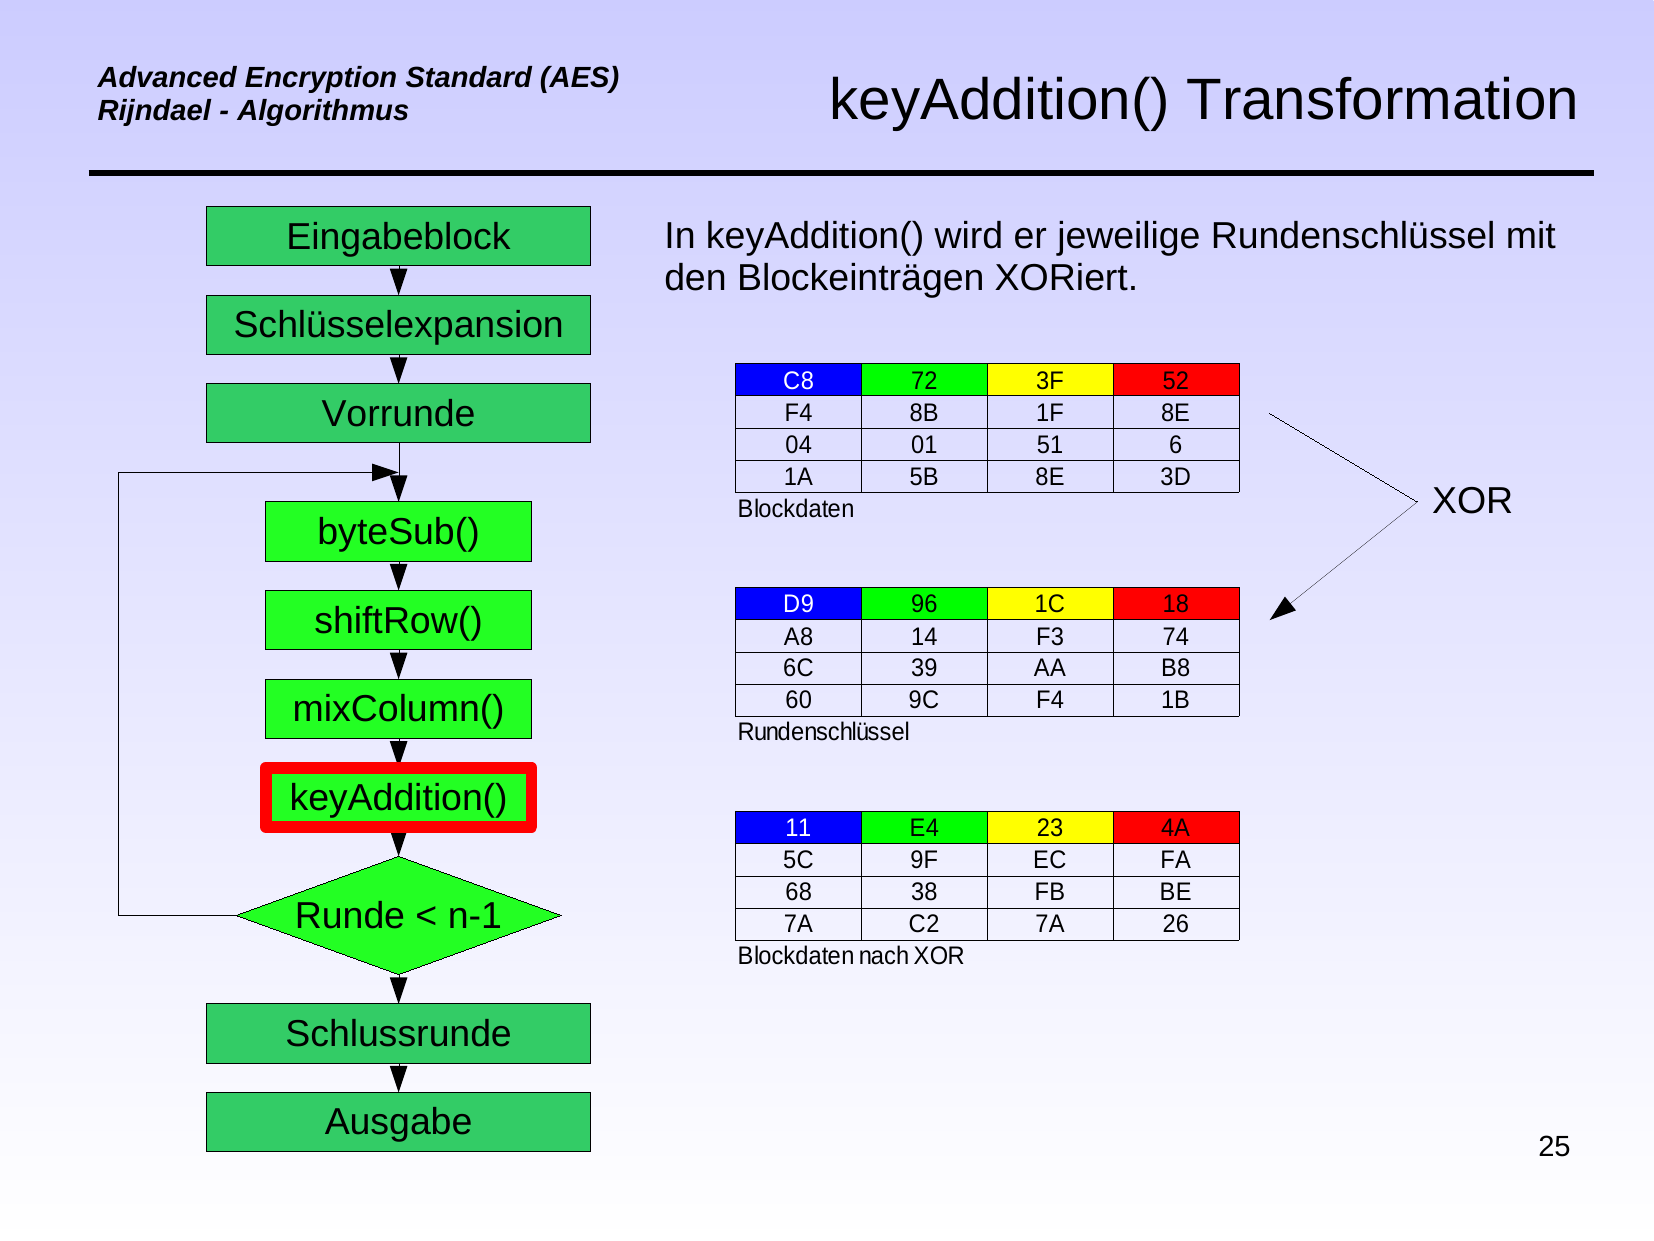

Advanced Encryption Standard (AES)
Rijndael - Algorithmus
keyAddition() Transformation
Eingabeblock
In keyAddition() wird er jeweilige Rundenschlüssel mit den Blockeinträgen XORiert.
Schlüsselexpansion
Vorrunde
XOR
byteSub()
shiftRow()
mixColumn()
keyAddition()
Runde < n-1
Schlussrunde
Ausgabe
25